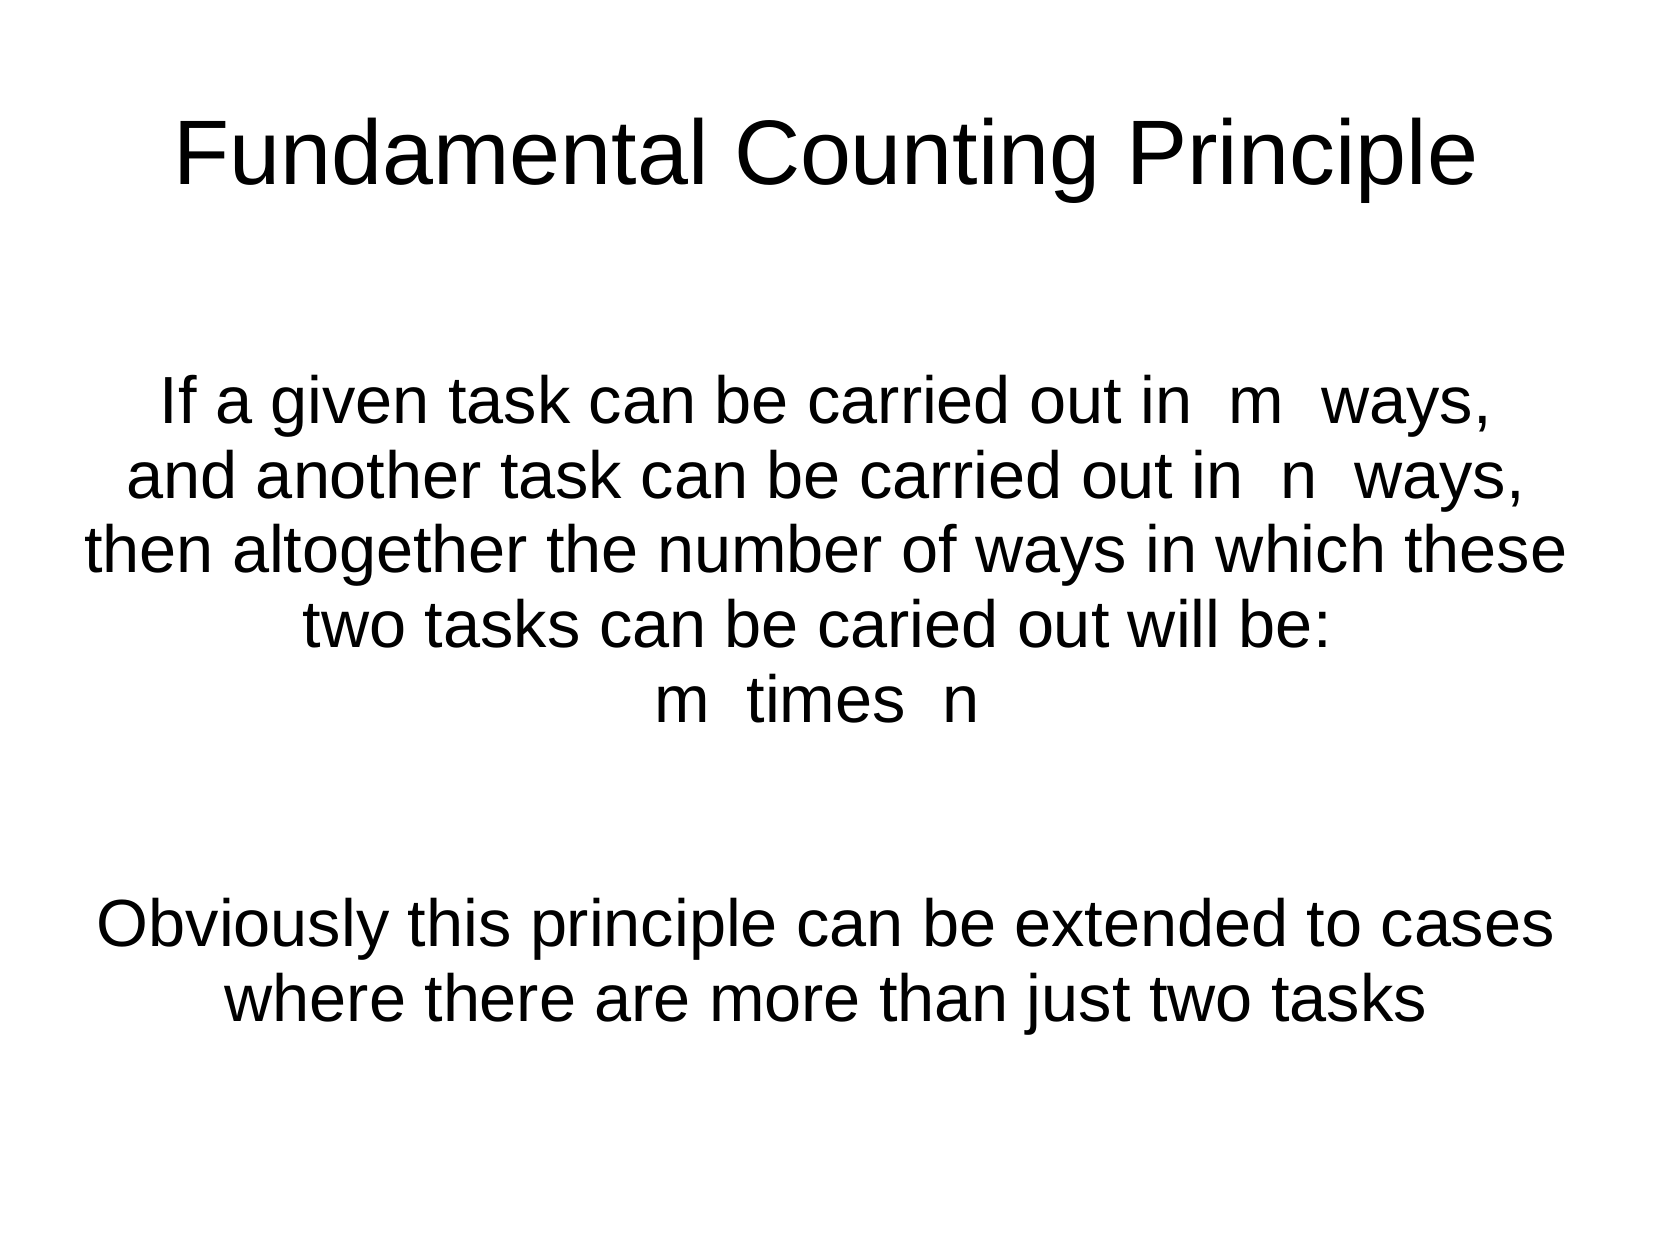

# Fundamental Counting Principle
If a given task can be carried out in m ways,
and another task can be carried out in n ways, then altogether the number of ways in which these two tasks can be caried out will be:
m times n
Obviously this principle can be extended to cases where there are more than just two tasks